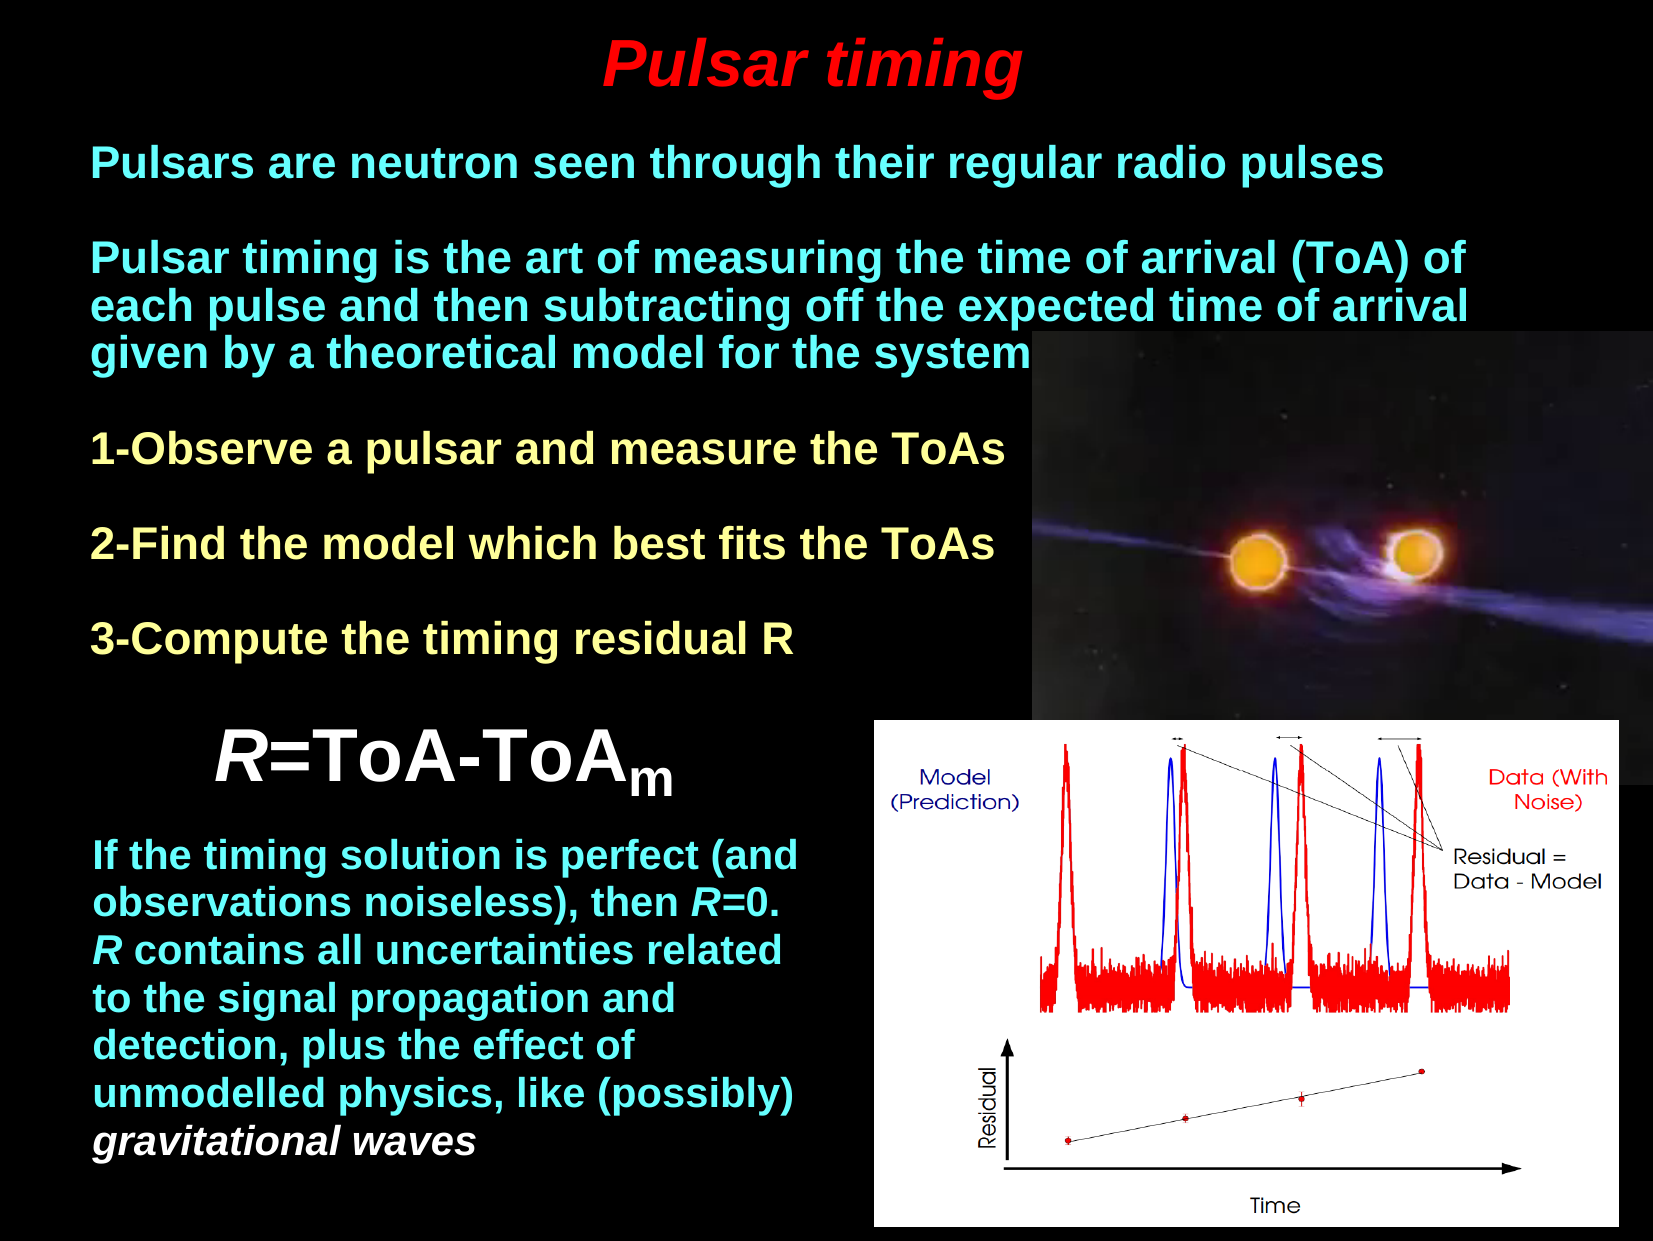

Pulsar timing
Pulsars are neutron seen through their regular radio pulses
Pulsar timing is the art of measuring the time of arrival (ToA) of each pulse and then subtracting off the expected time of arrival given by a theoretical model for the system
1-Observe a pulsar and measure the ToAs
2-Find the model which best fits the ToAs
3-Compute the timing residual R
 R=ToA-ToAm
If the timing solution is perfect (and observations noiseless), then R=0.
R contains all uncertainties related to the signal propagation and detection, plus the effect of unmodelled physics, like (possibly) gravitational waves